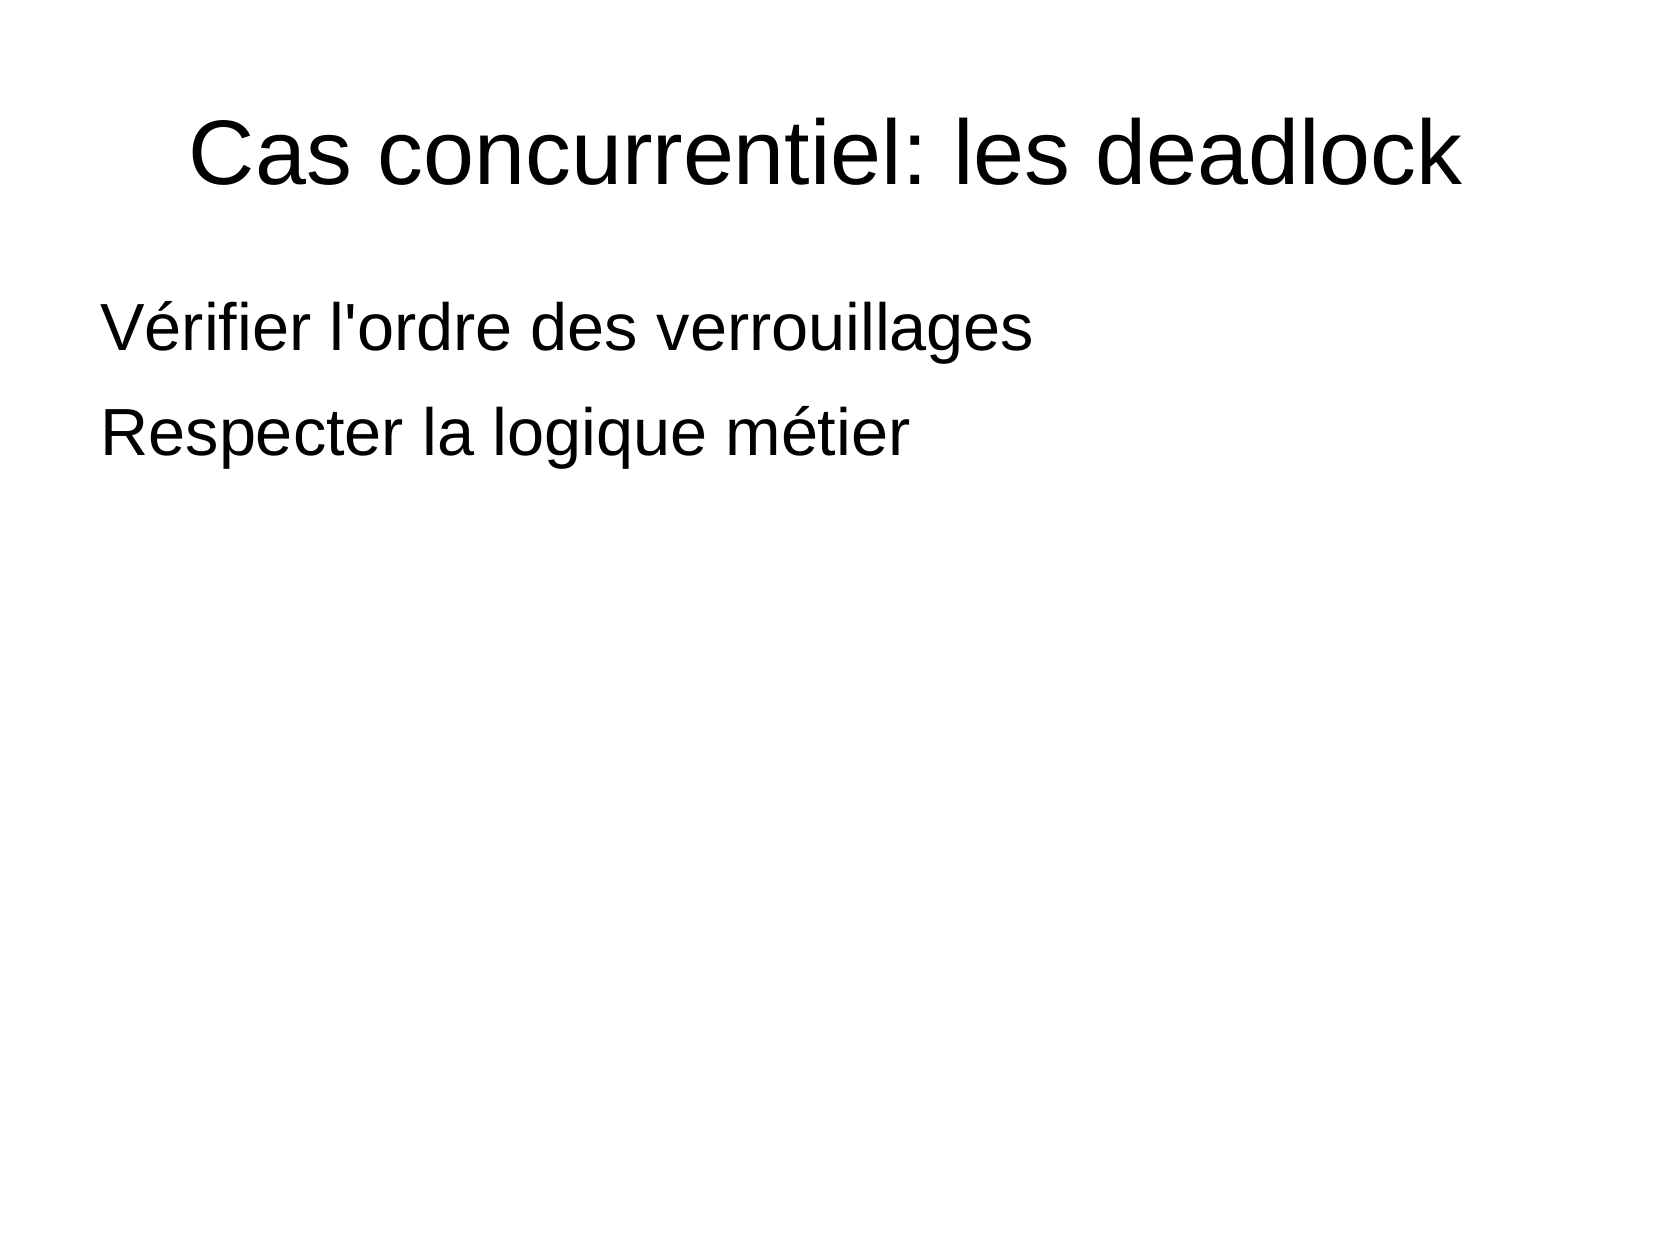

# Cas concurrentiel: les deadlock
Vérifier l'ordre des verrouillages
Respecter la logique métier